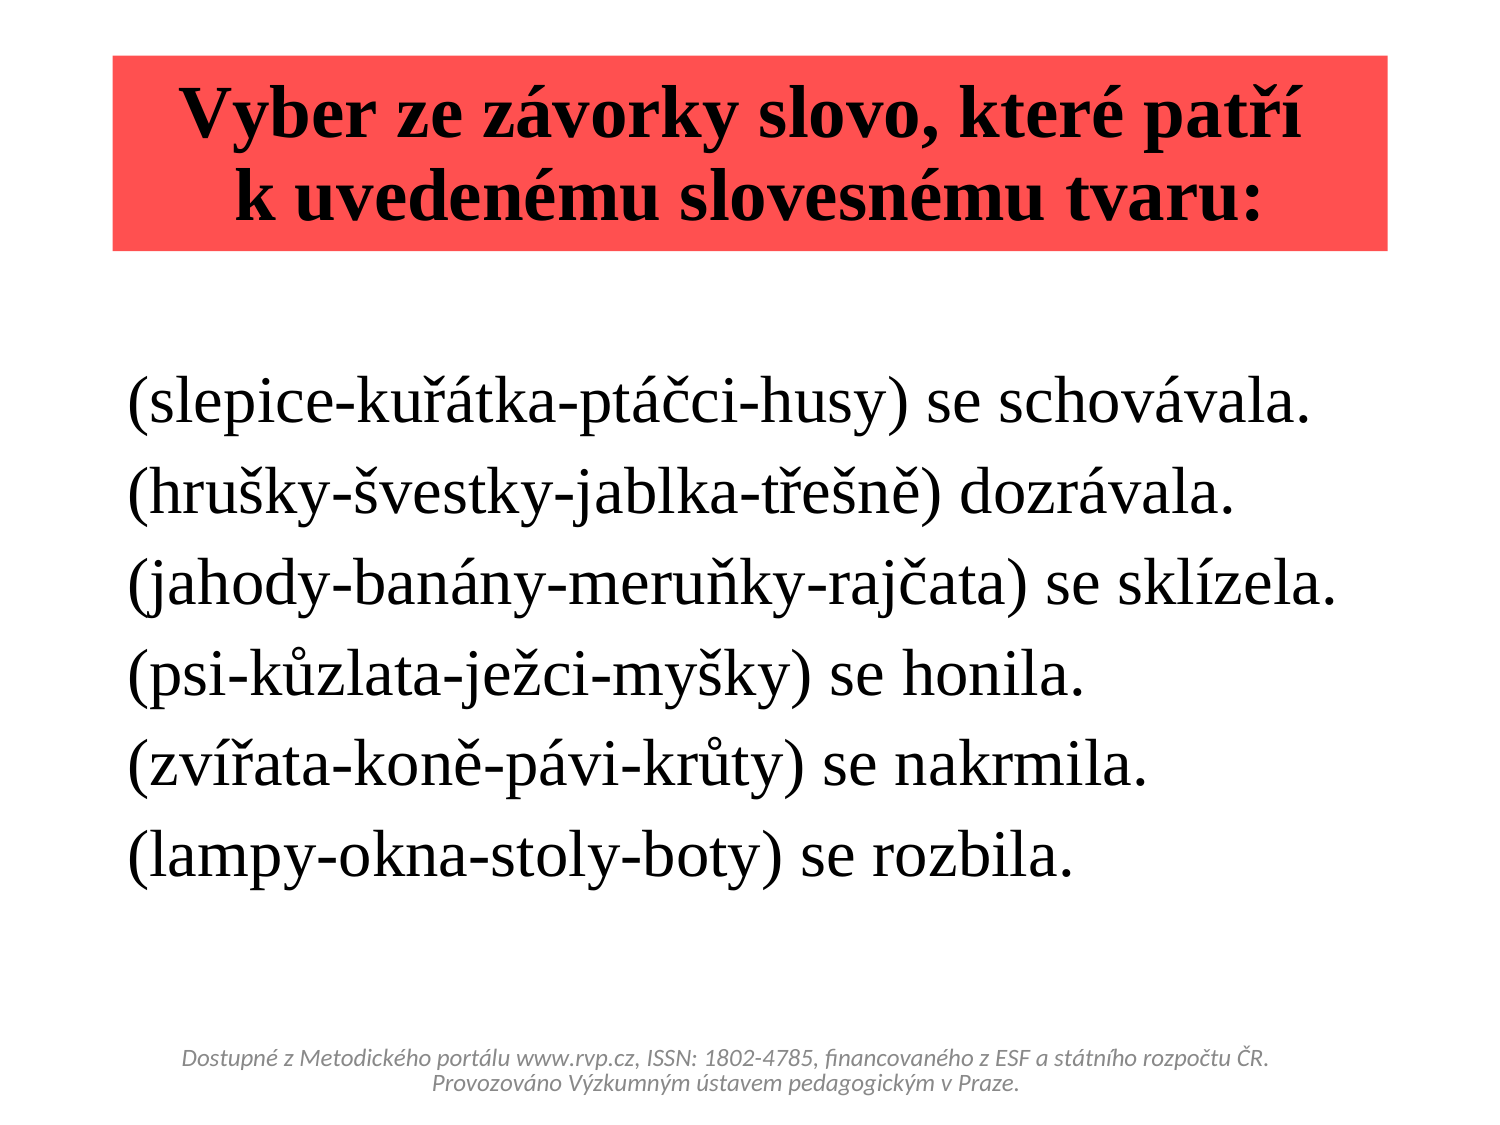

Vyber ze závorky slovo, které patří
k uvedenému slovesnému tvaru:
# (slepice-kuřátka-ptáčci-husy) se schovávala.
(hrušky-švestky-jablka-třešně) dozrávala.
(jahody-banány-meruňky-rajčata) se sklízela.
(psi-kůzlata-ježci-myšky) se honila.
(zvířata-koně-pávi-krůty) se nakrmila.
(lampy-okna-stoly-boty) se rozbila.
Dostupné z Metodického portálu www.rvp.cz, ISSN: 1802-4785, financovaného z ESF a státního rozpočtu ČR. Provozováno Výzkumným ústavem pedagogickým v Praze.